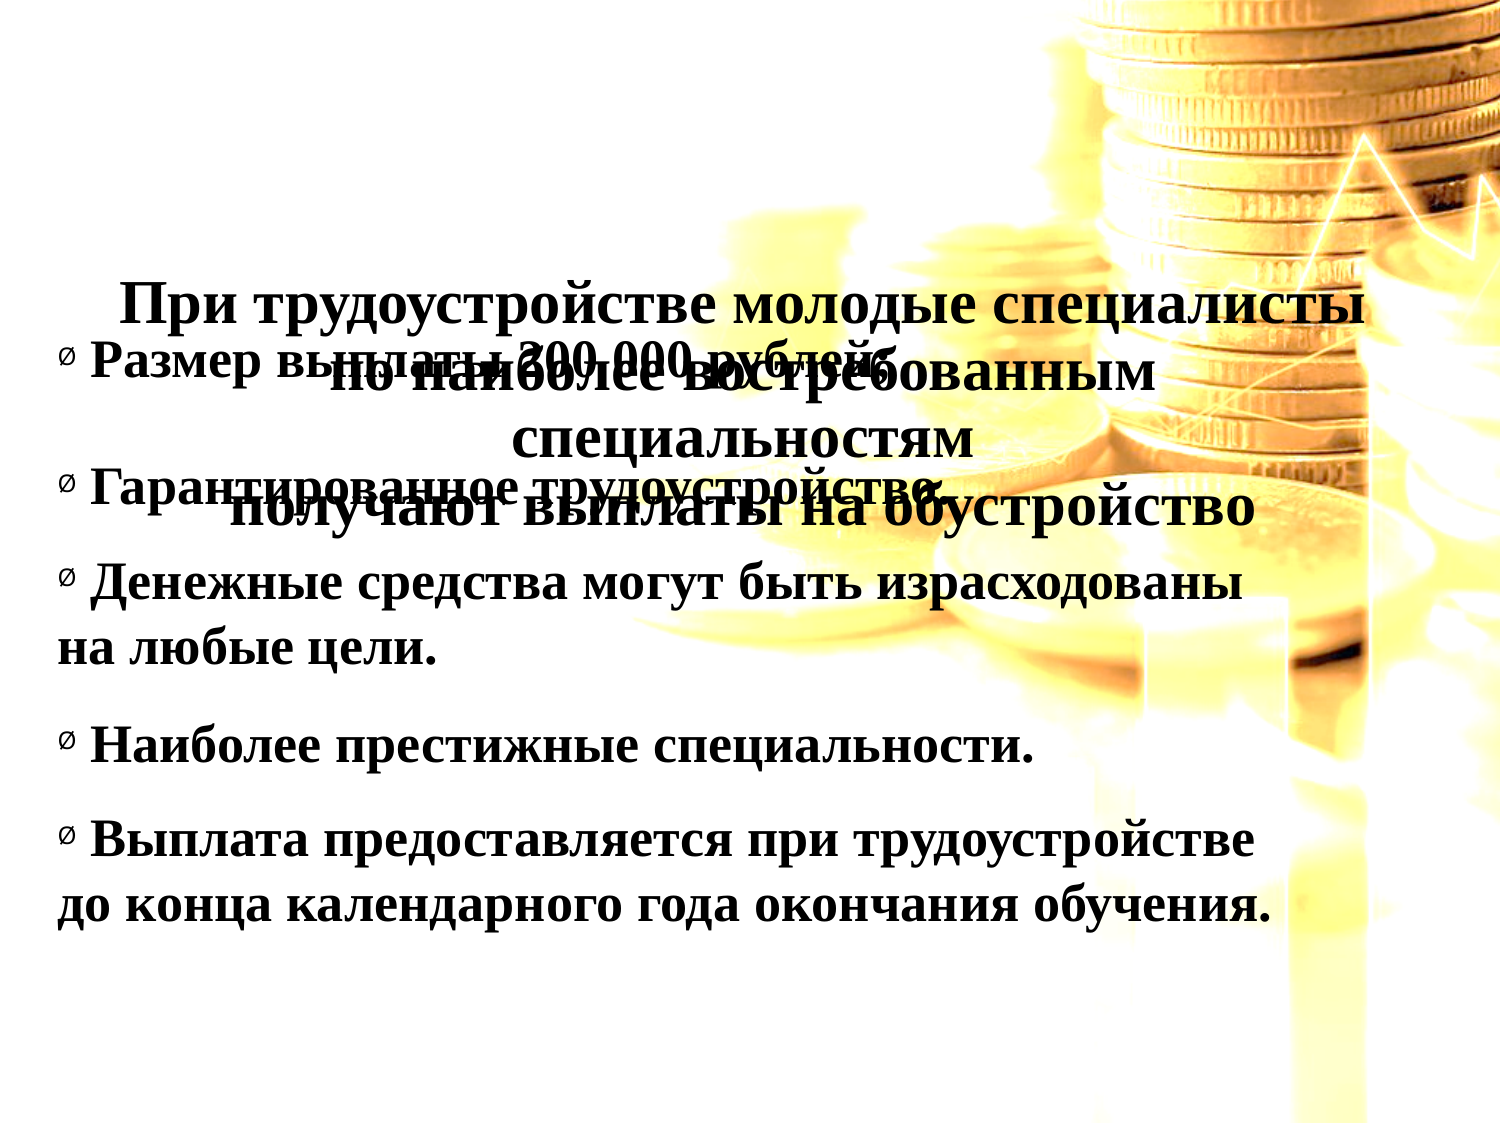

# При трудоустройстве молодые специалисты по наиболее востребованным специальностям получают выплаты на обустройство
 Размер выплаты 200 000 рублей;
 Гарантированное трудоустройство.
 Денежные средства могут быть израсходованы
на любые цели.
 Наиболее престижные специальности.
 Выплата предоставляется при трудоустройстве
до конца календарного года окончания обучения.